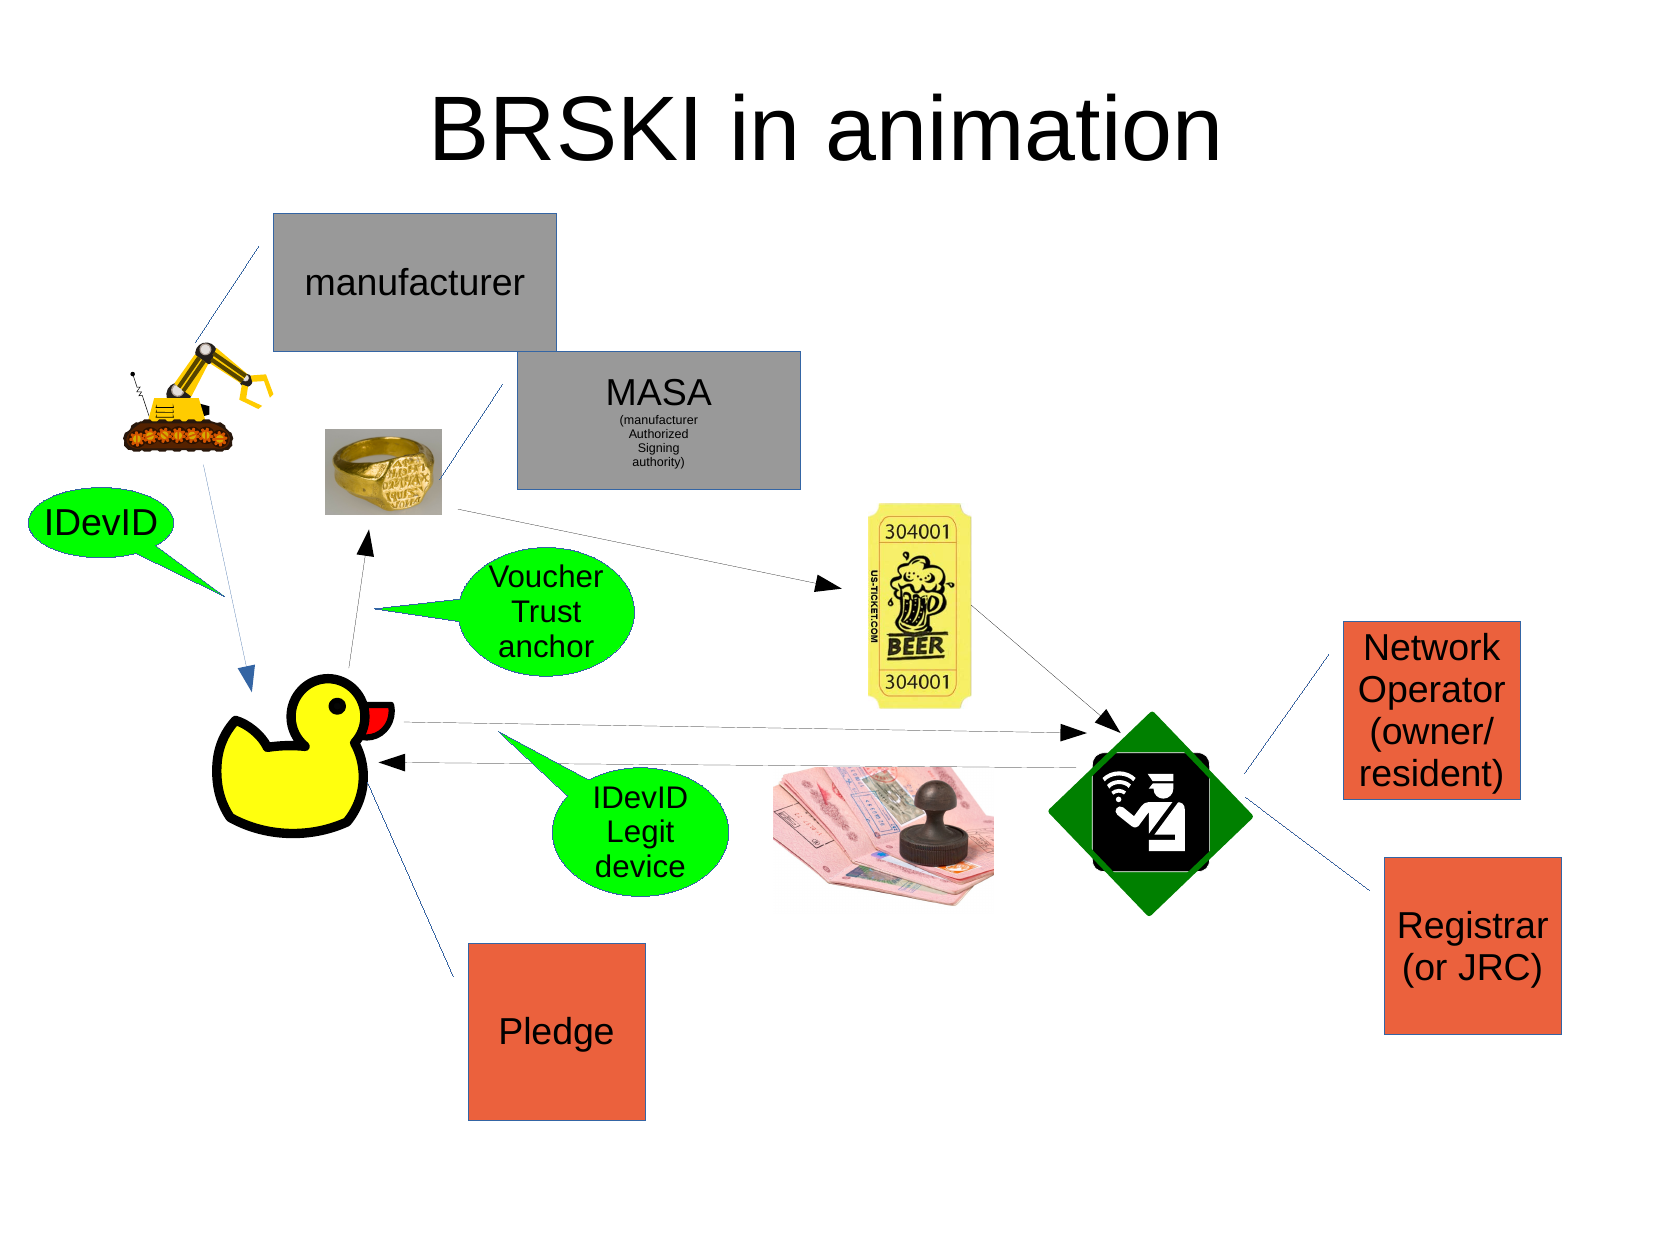

# BRSKI in animation
manufacturer
MASA
(manufacturer
Authorized
Signing
authority)
IDevID
Voucher
Trust
anchor
Network
Operator
(owner/
resident)
IDevID
Legit
device
Registrar
(or JRC)
Pledge